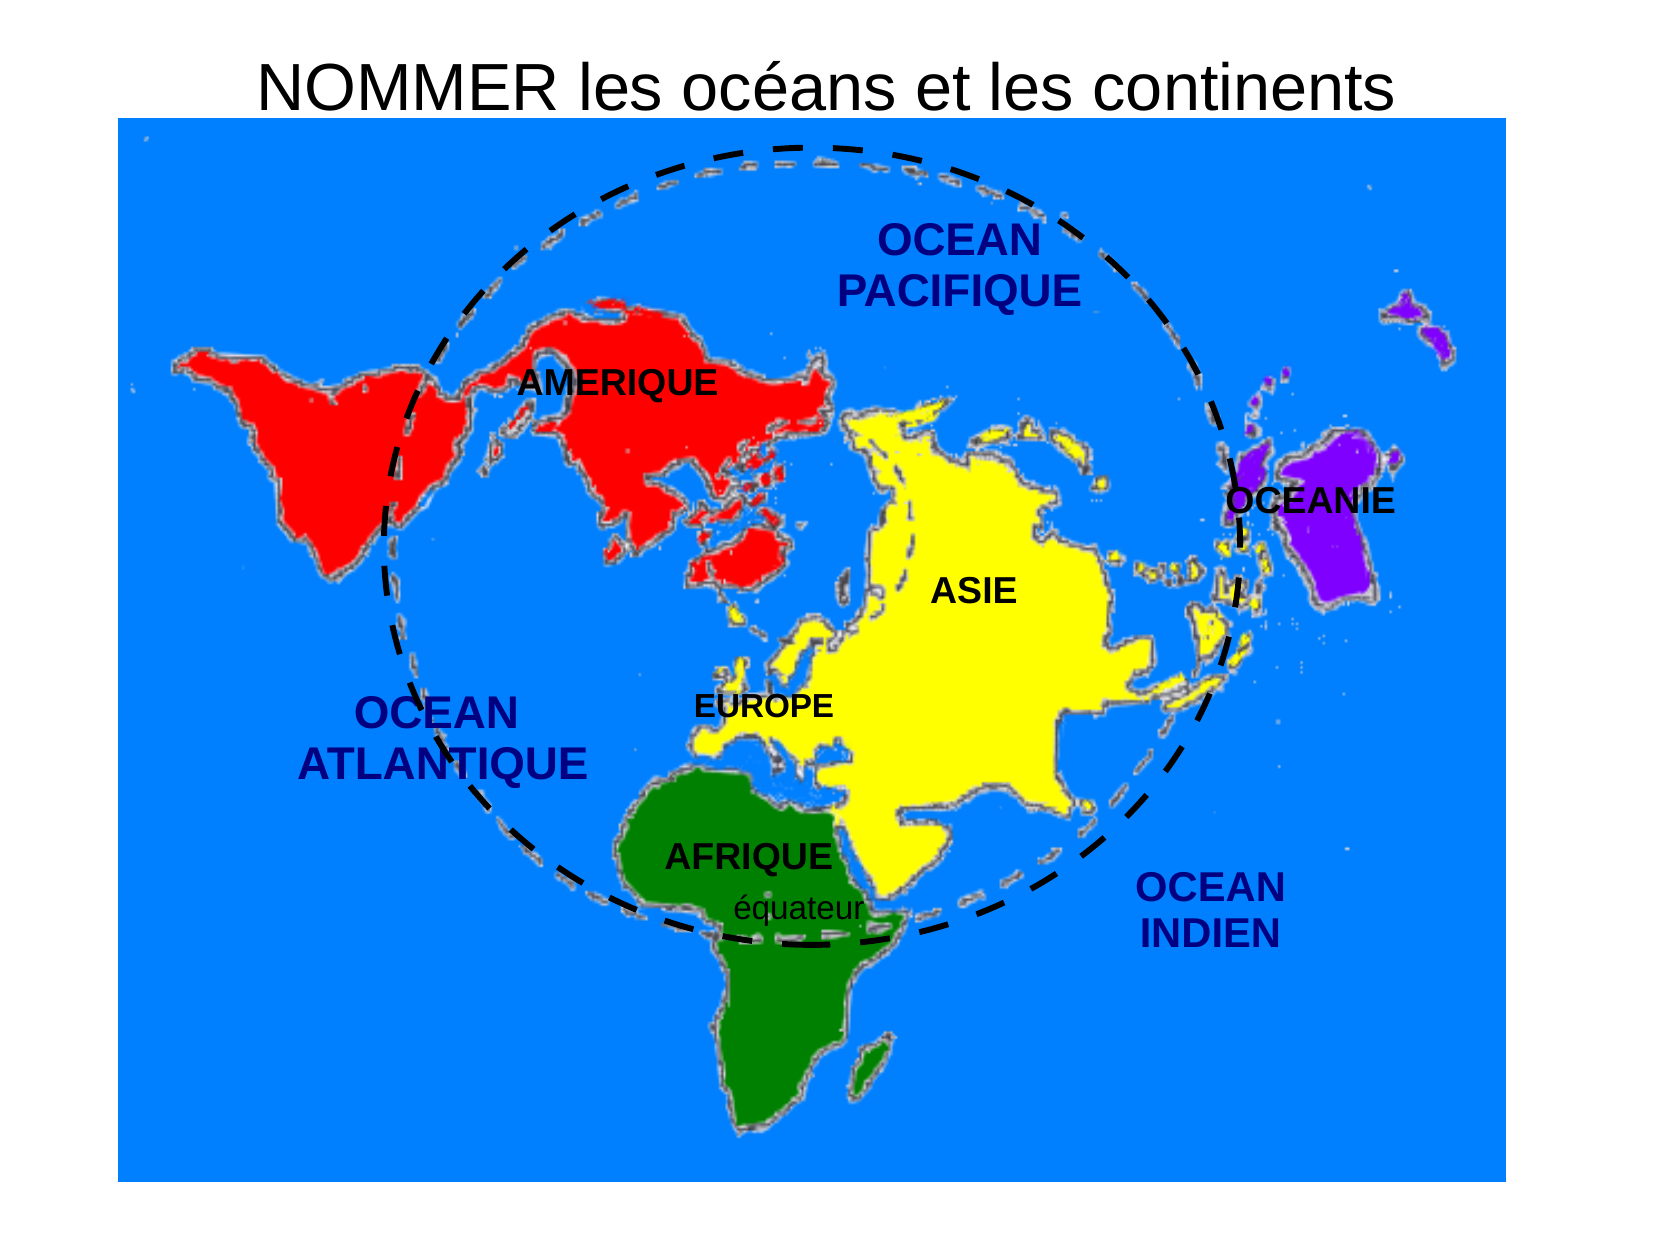

# NOMMER les océans et les continents
OCEAN
PACIFIQUE
AMERIQUE
OCEANIE
ASIE
OCEAN
ATLANTIQUE
EUROPE
AFRIQUE
OCEAN INDIEN
équateur